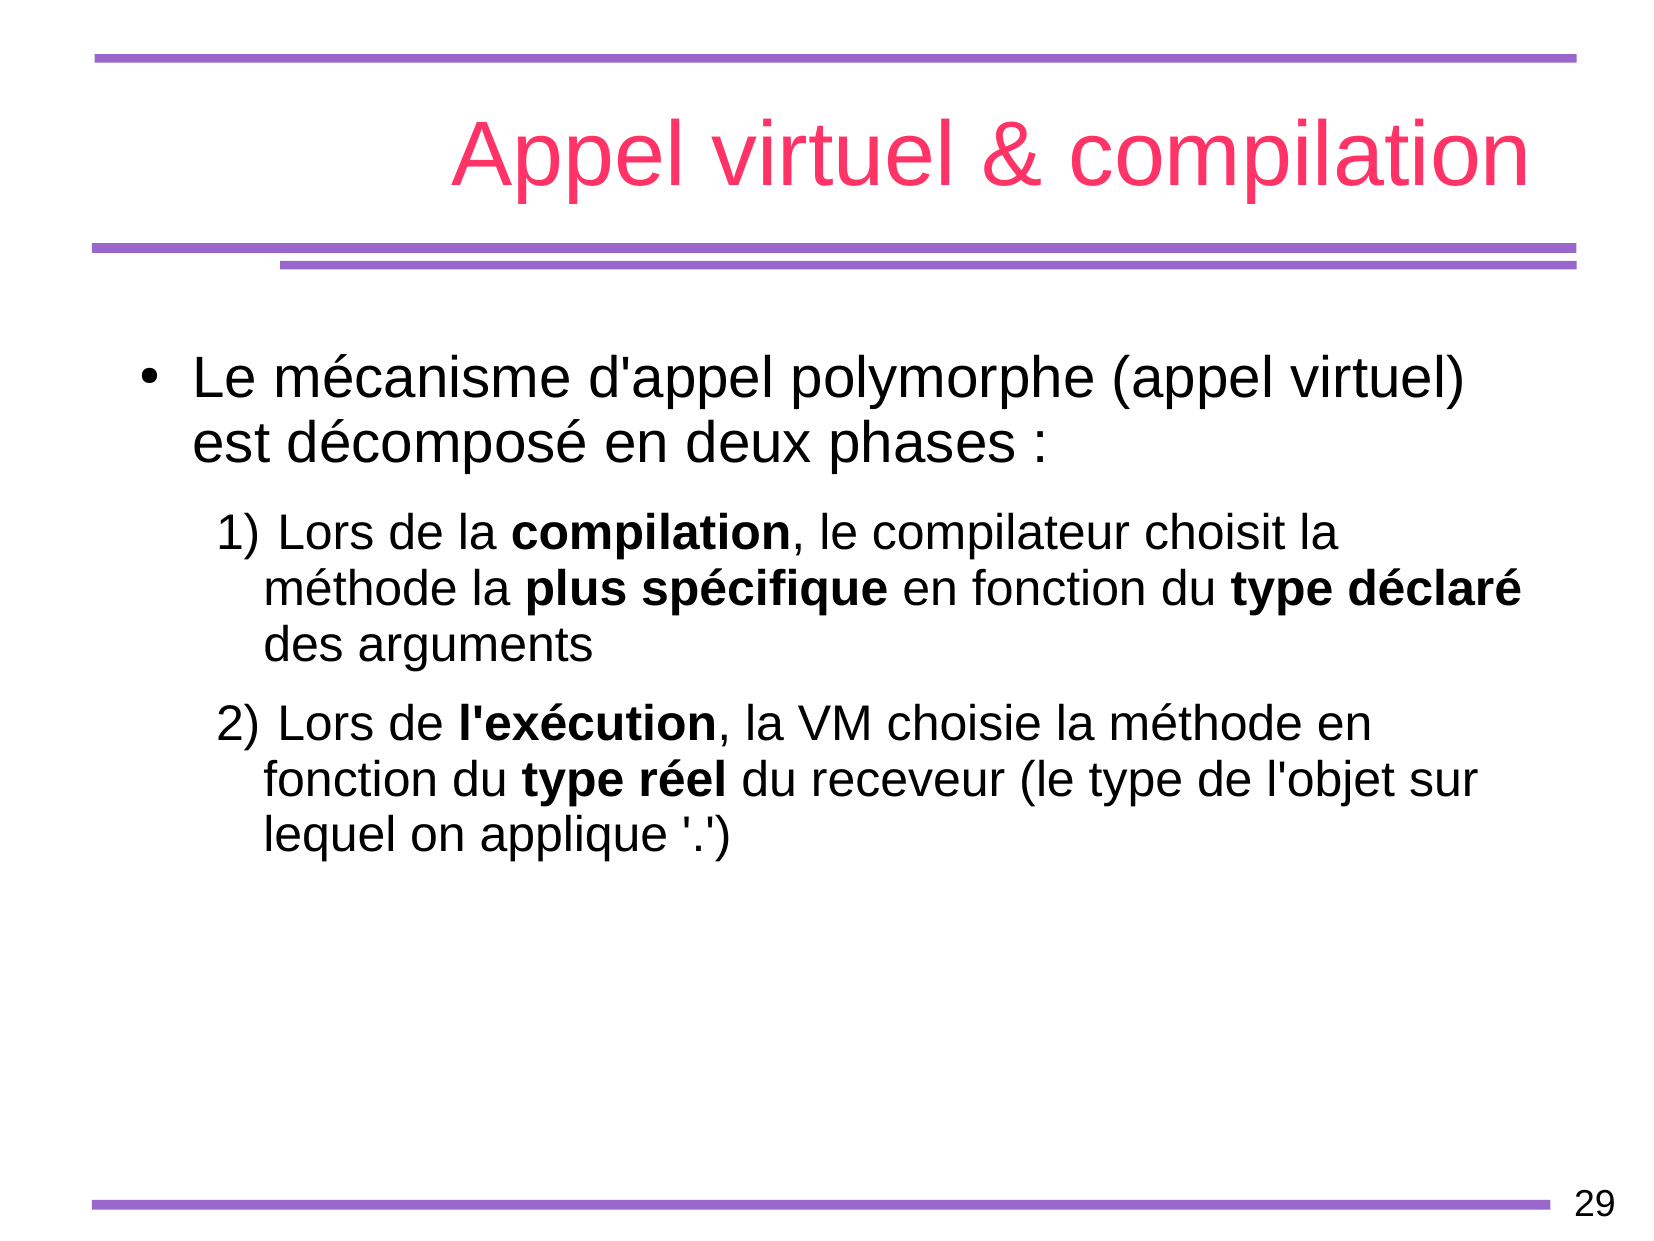

# Appel virtuel & compilation
Le mécanisme d'appel polymorphe (appel virtuel) est décomposé en deux phases :
 Lors de la compilation, le compilateur choisit la méthode la plus spécifique en fonction du type déclaré des arguments
 Lors de l'exécution, la VM choisie la méthode en fonction du type réel du receveur (le type de l'objet sur lequel on applique '.')